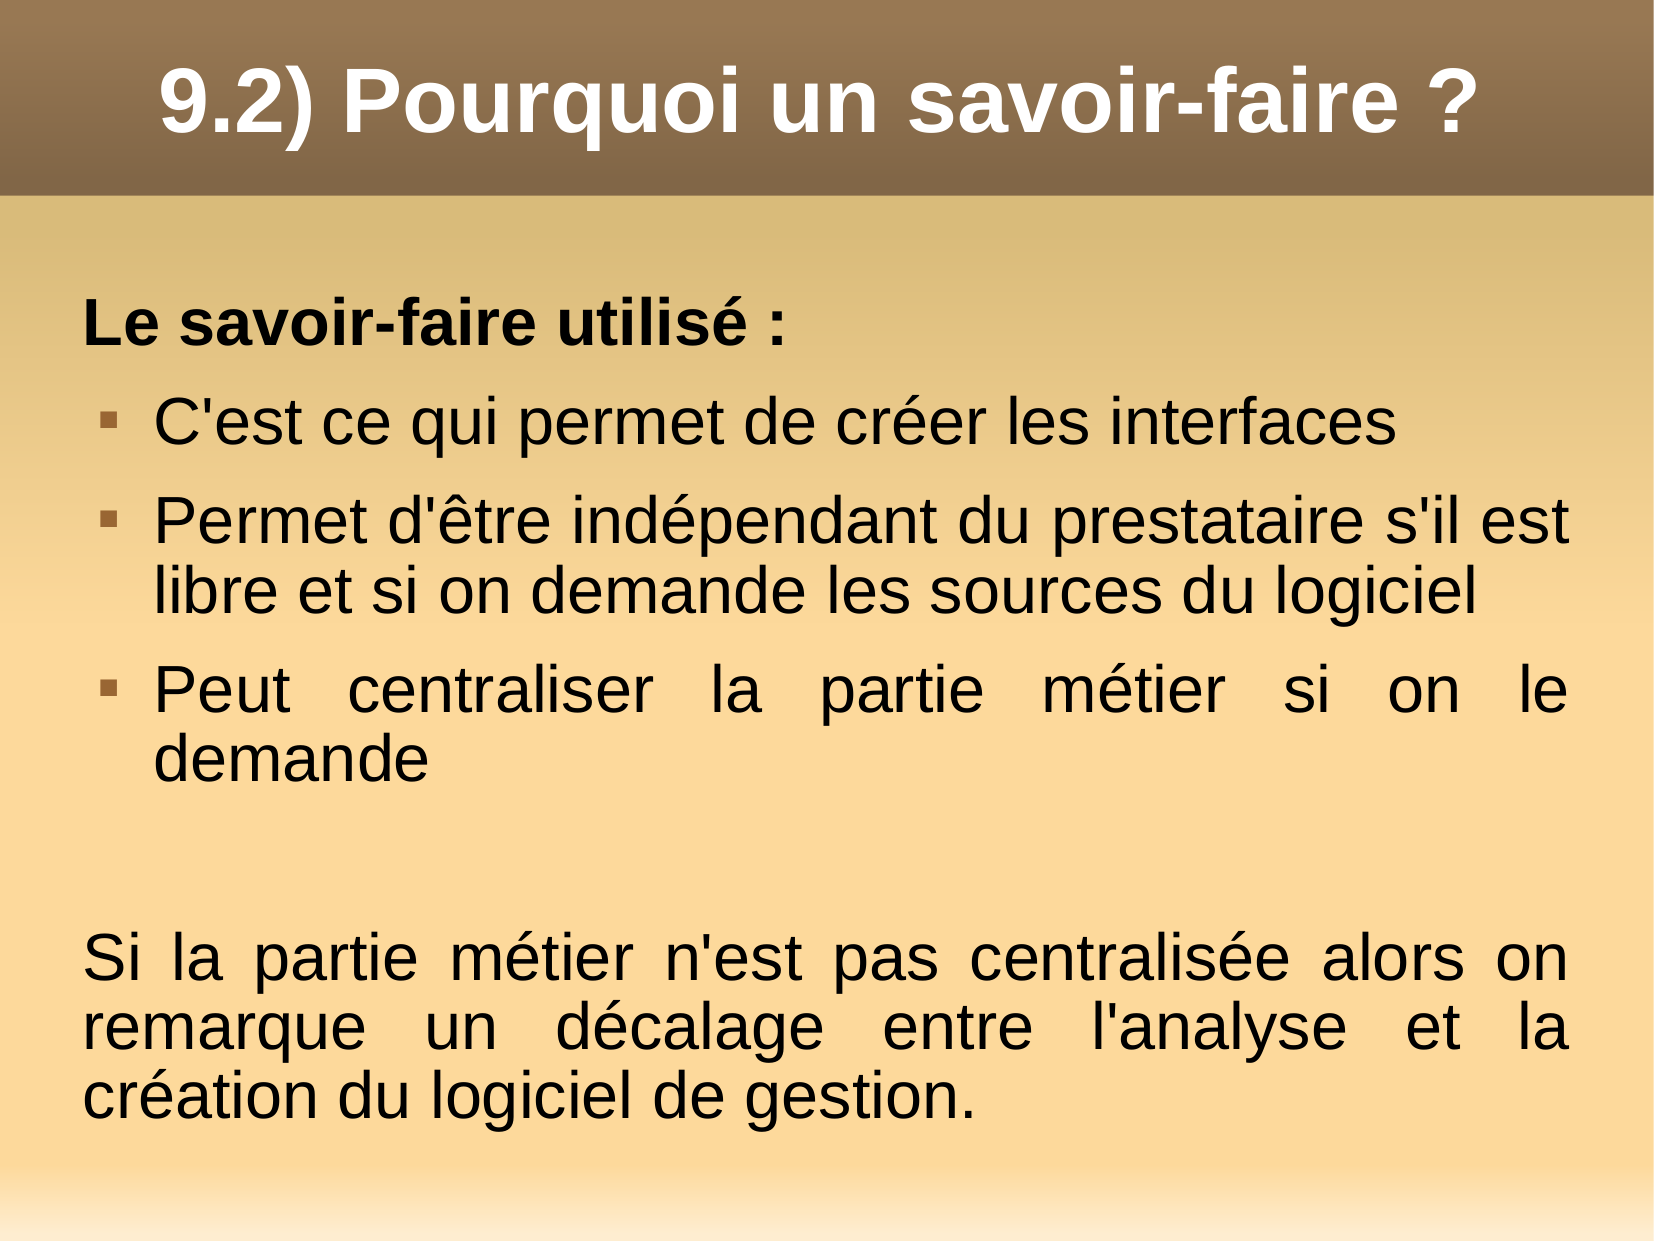

# 9.2) Pourquoi un savoir-faire ?
Le savoir-faire utilisé :
C'est ce qui permet de créer les interfaces
Permet d'être indépendant du prestataire s'il est libre et si on demande les sources du logiciel
Peut centraliser la partie métier si on le demande
Si la partie métier n'est pas centralisée alors on remarque un décalage entre l'analyse et la création du logiciel de gestion.